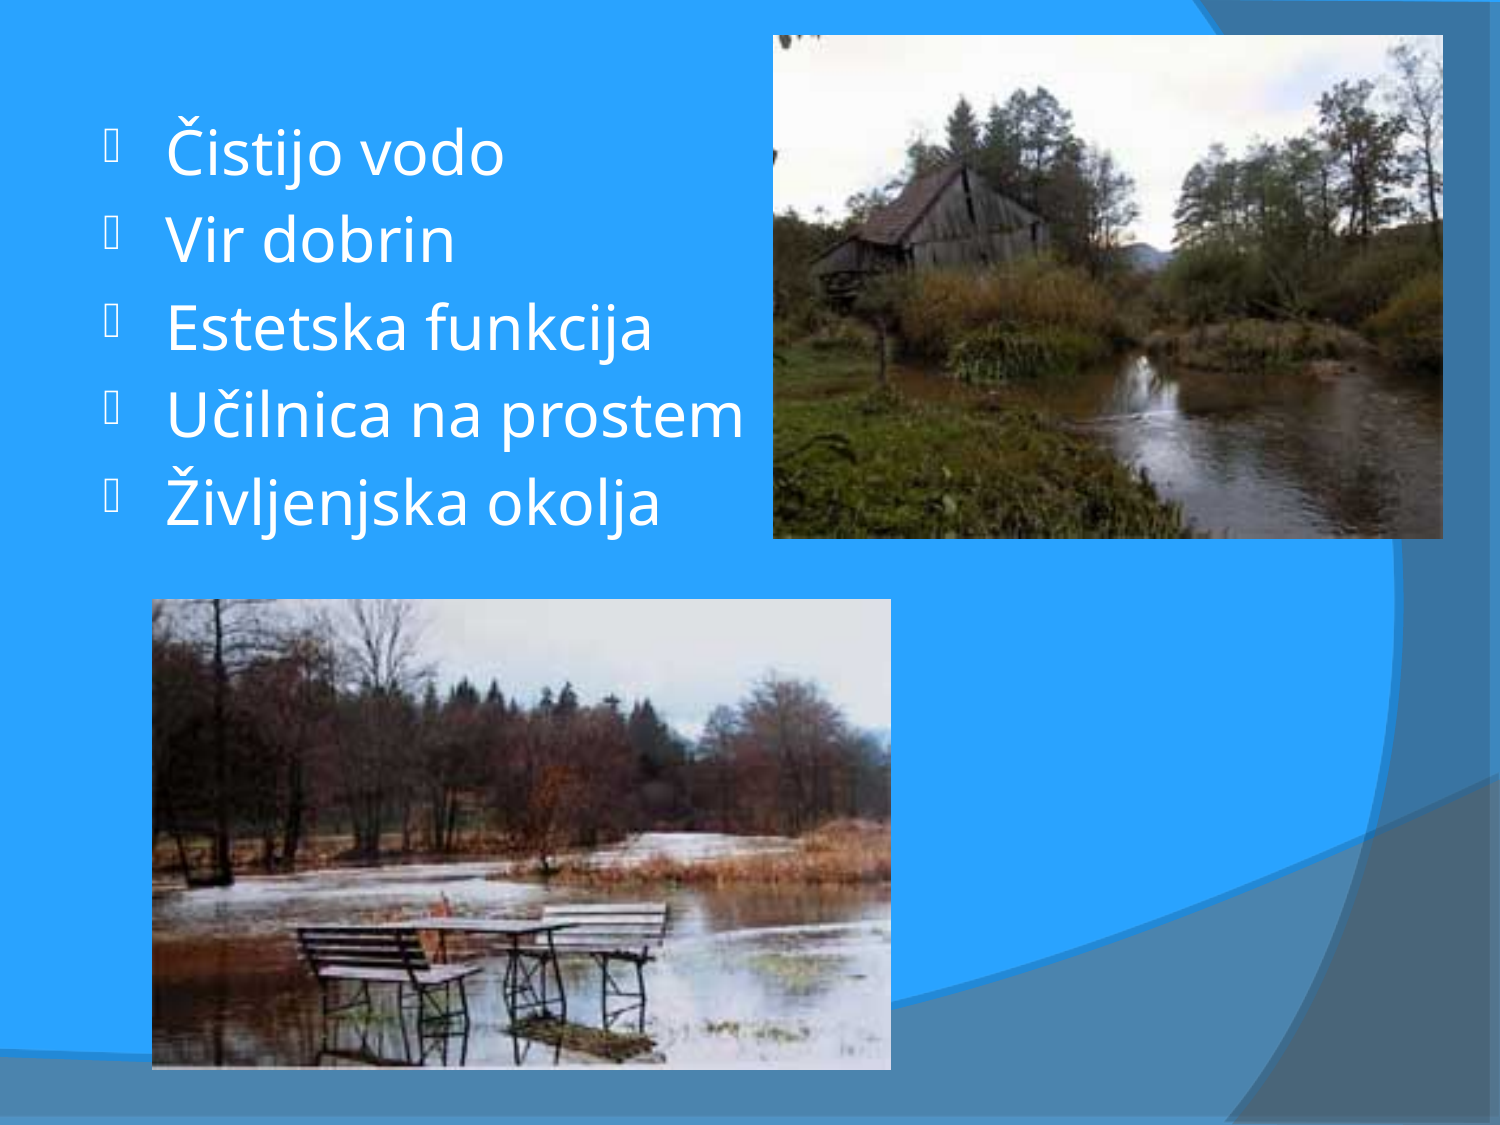

# Čistijo vodo
Vir dobrin
Estetska funkcija
Učilnica na prostem
Življenjska okolja